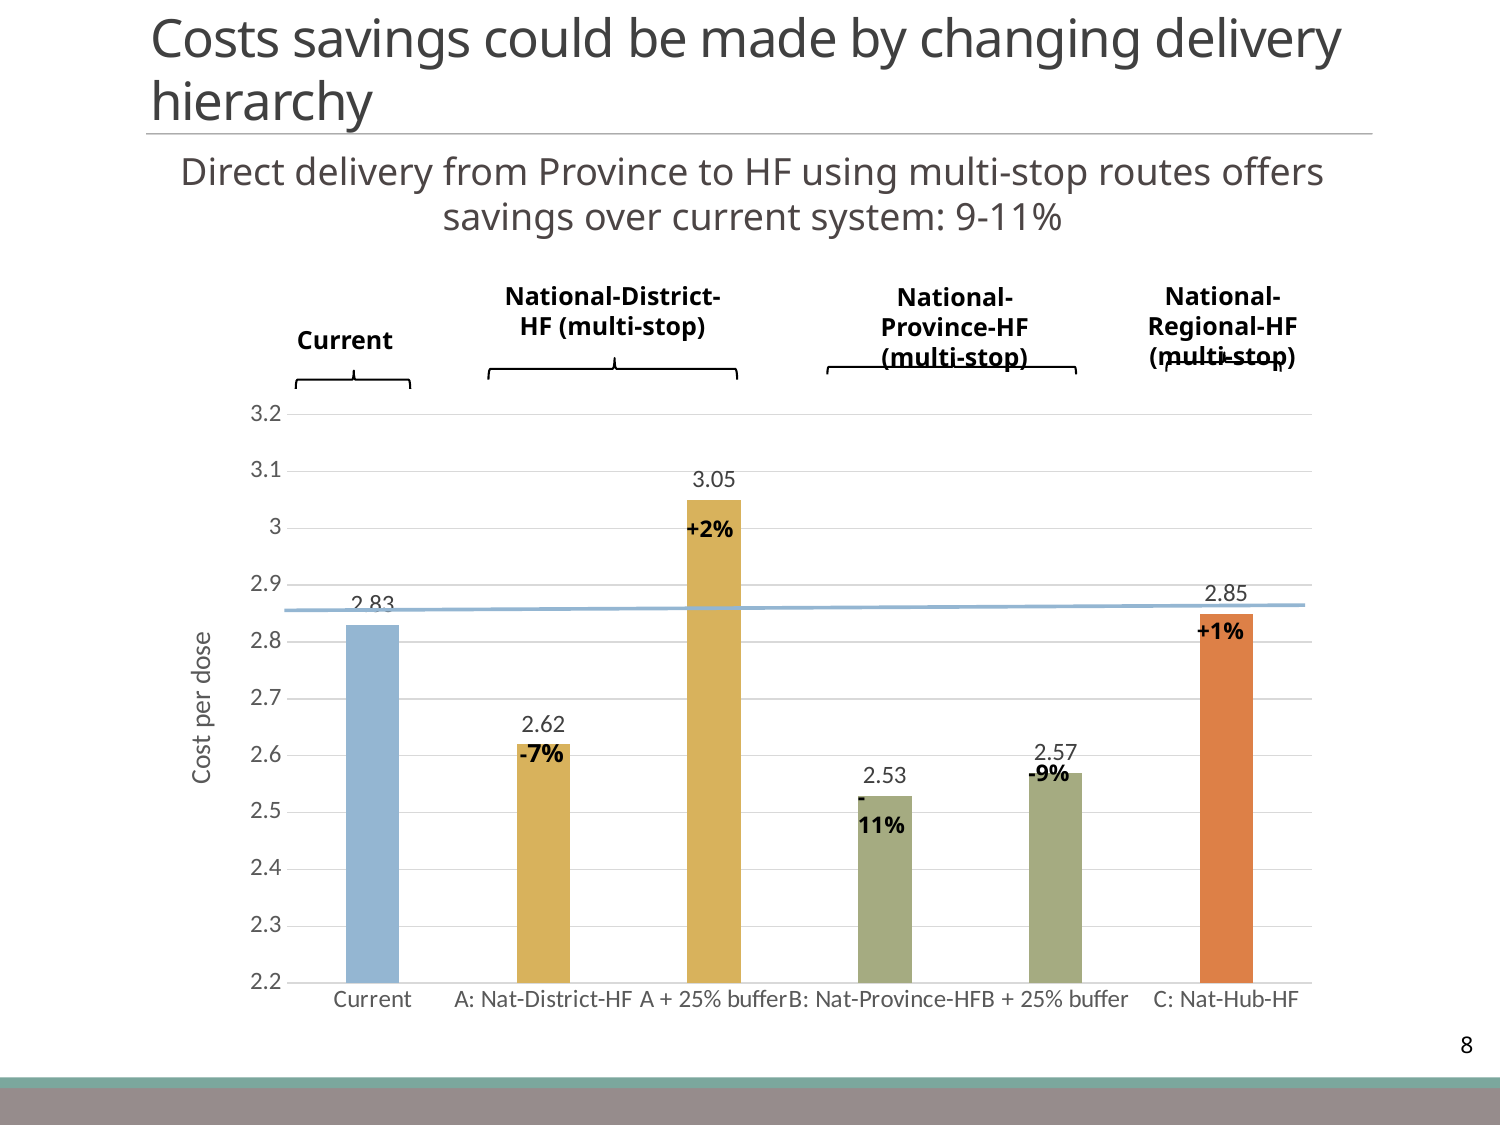

# Costs savings could be made by changing delivery hierarchy
Direct delivery from Province to HF using multi-stop routes offers savings over current system: 9-11%
National-District-HF (multi-stop)
National-Regional-HF (multi-stop)
National-Province-HF (multi-stop)
Current
### Chart
| Category | Series 1 |
|---|---|
| Current | 2.83 |
| A: Nat-District-HF | 2.62 |
| A + 25% buffer | 3.05 |
| B: Nat-Province-HF | 2.53 |
| B + 25% buffer | 2.57 |
| C: Nat-Hub-HF | 2.85 |+2%
+1%
-7%
-9%
-11%